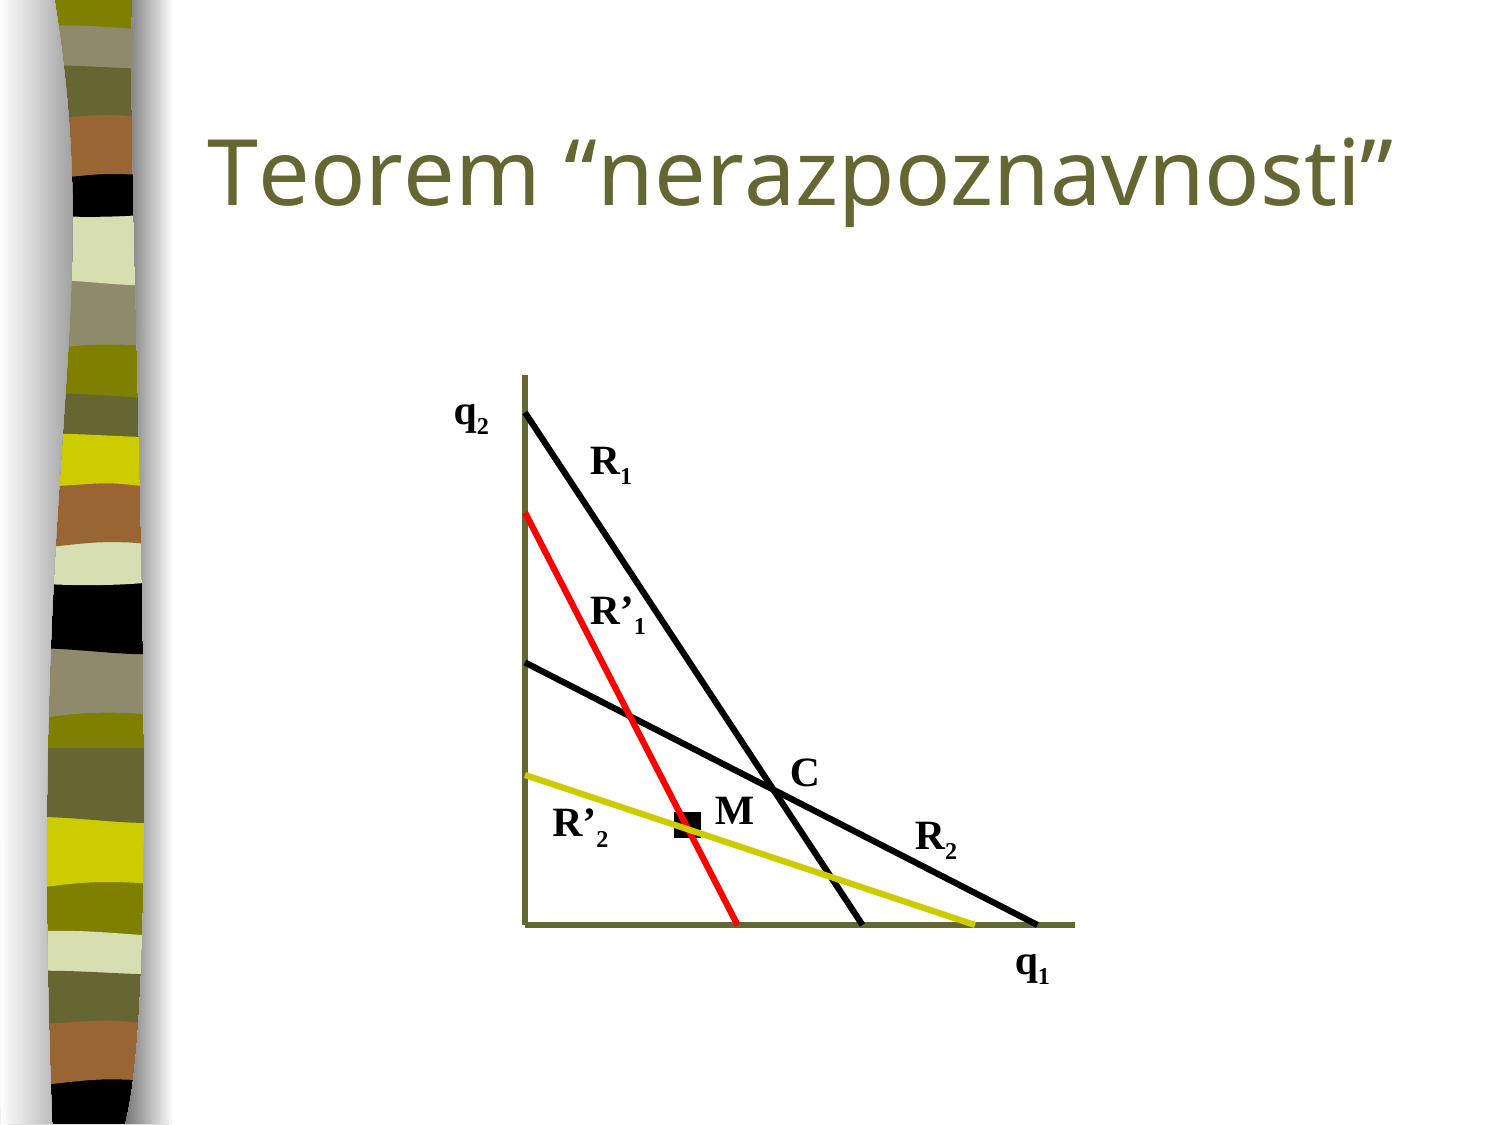

# Teorem “nerazpoznavnosti”
q2
R1
R’1
C
M
R’2
R2
q1